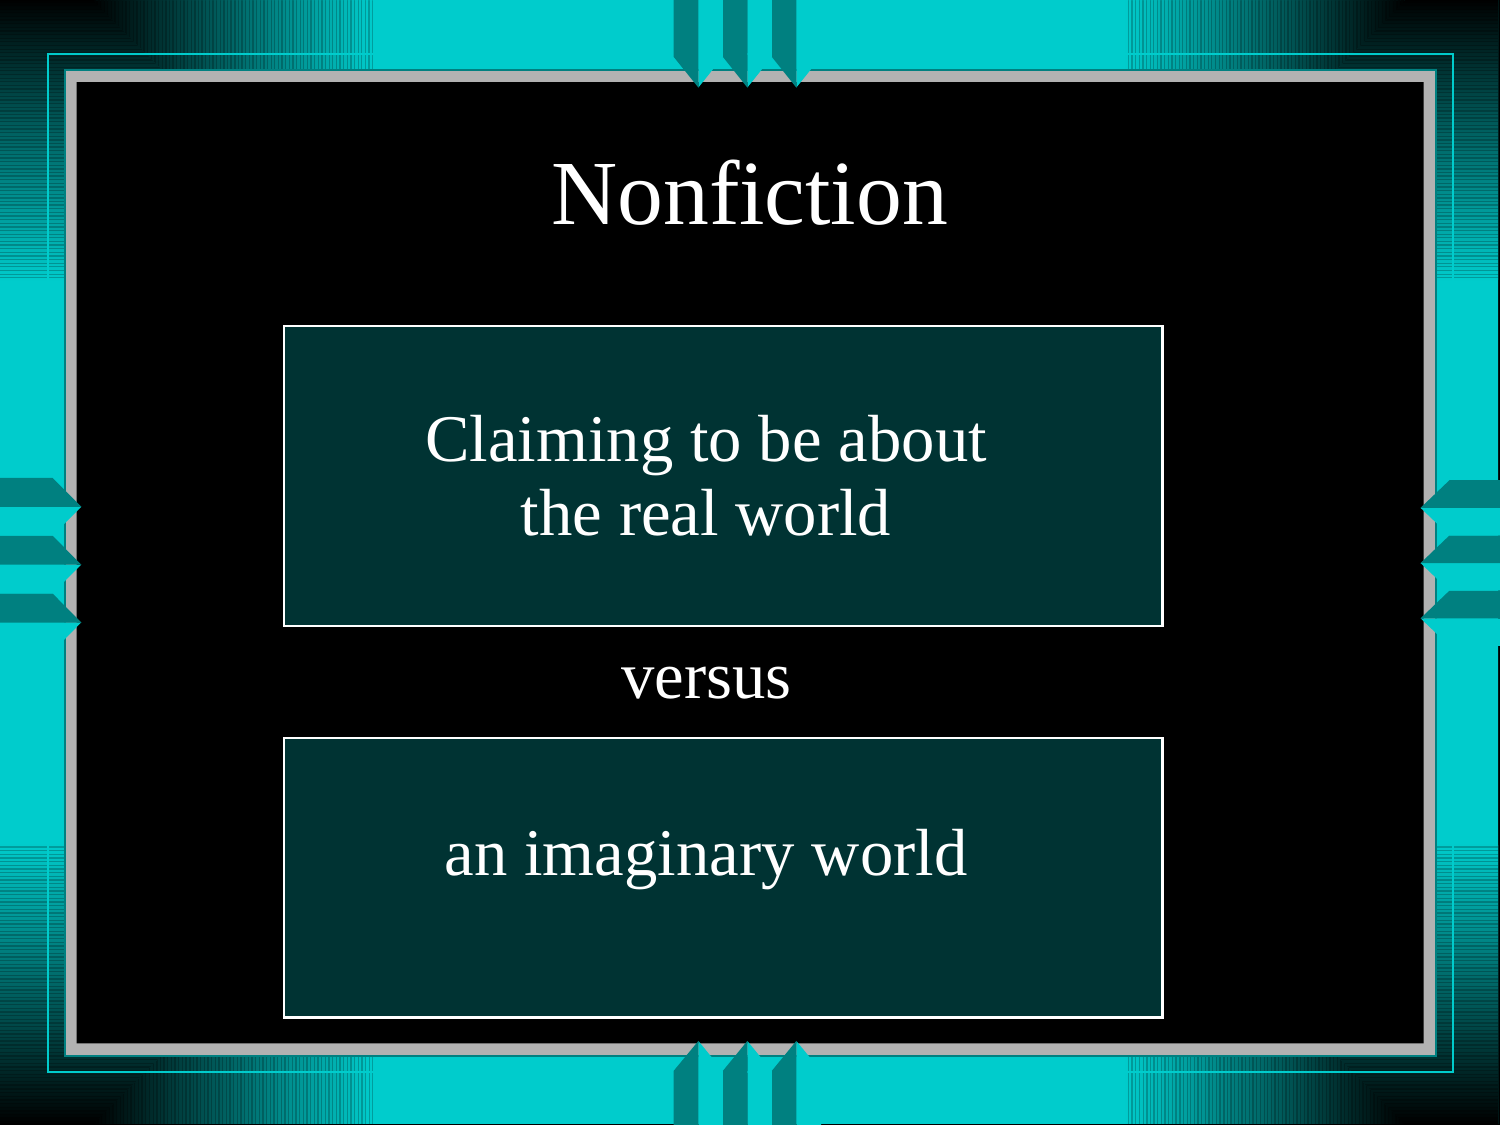

# Nonfiction
Claiming to be about
the real world
versus
an imaginary world